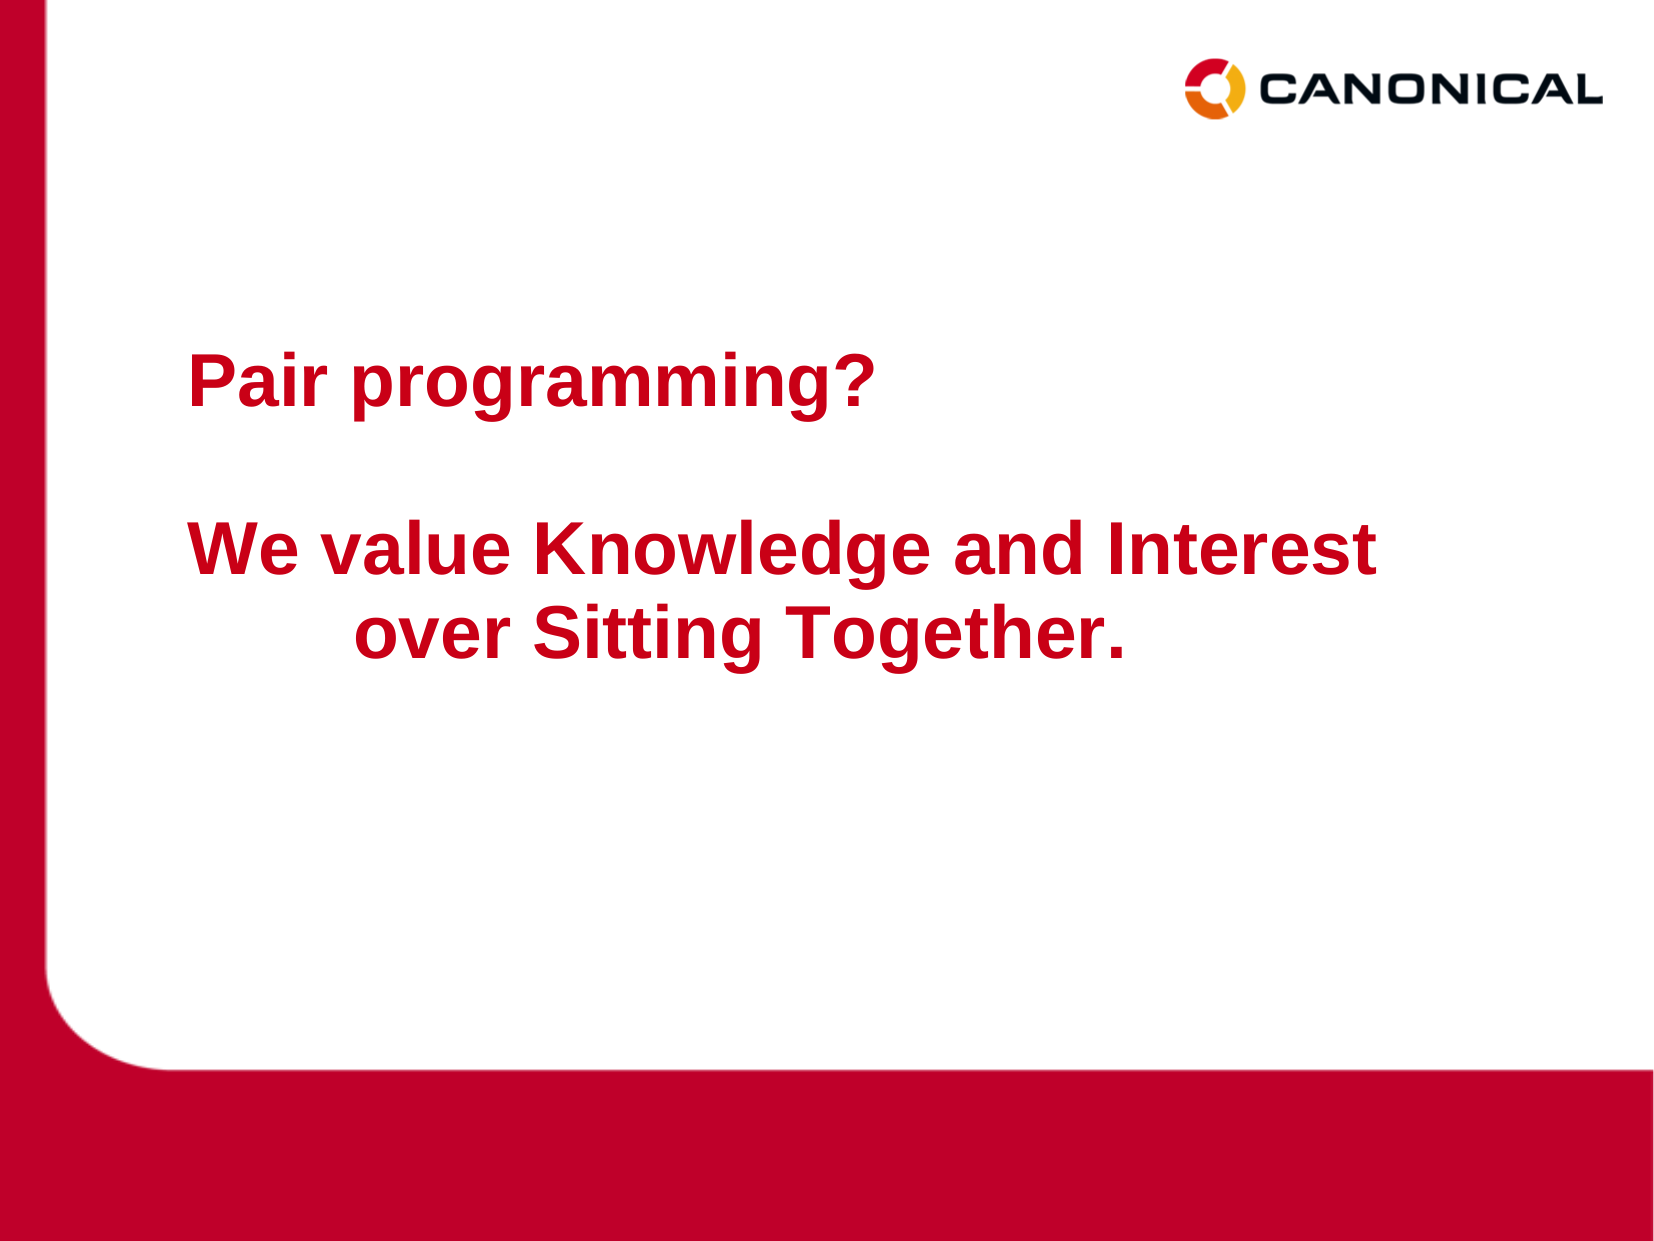

# Pair programming? We value Knowledge and Interest over Sitting Together.